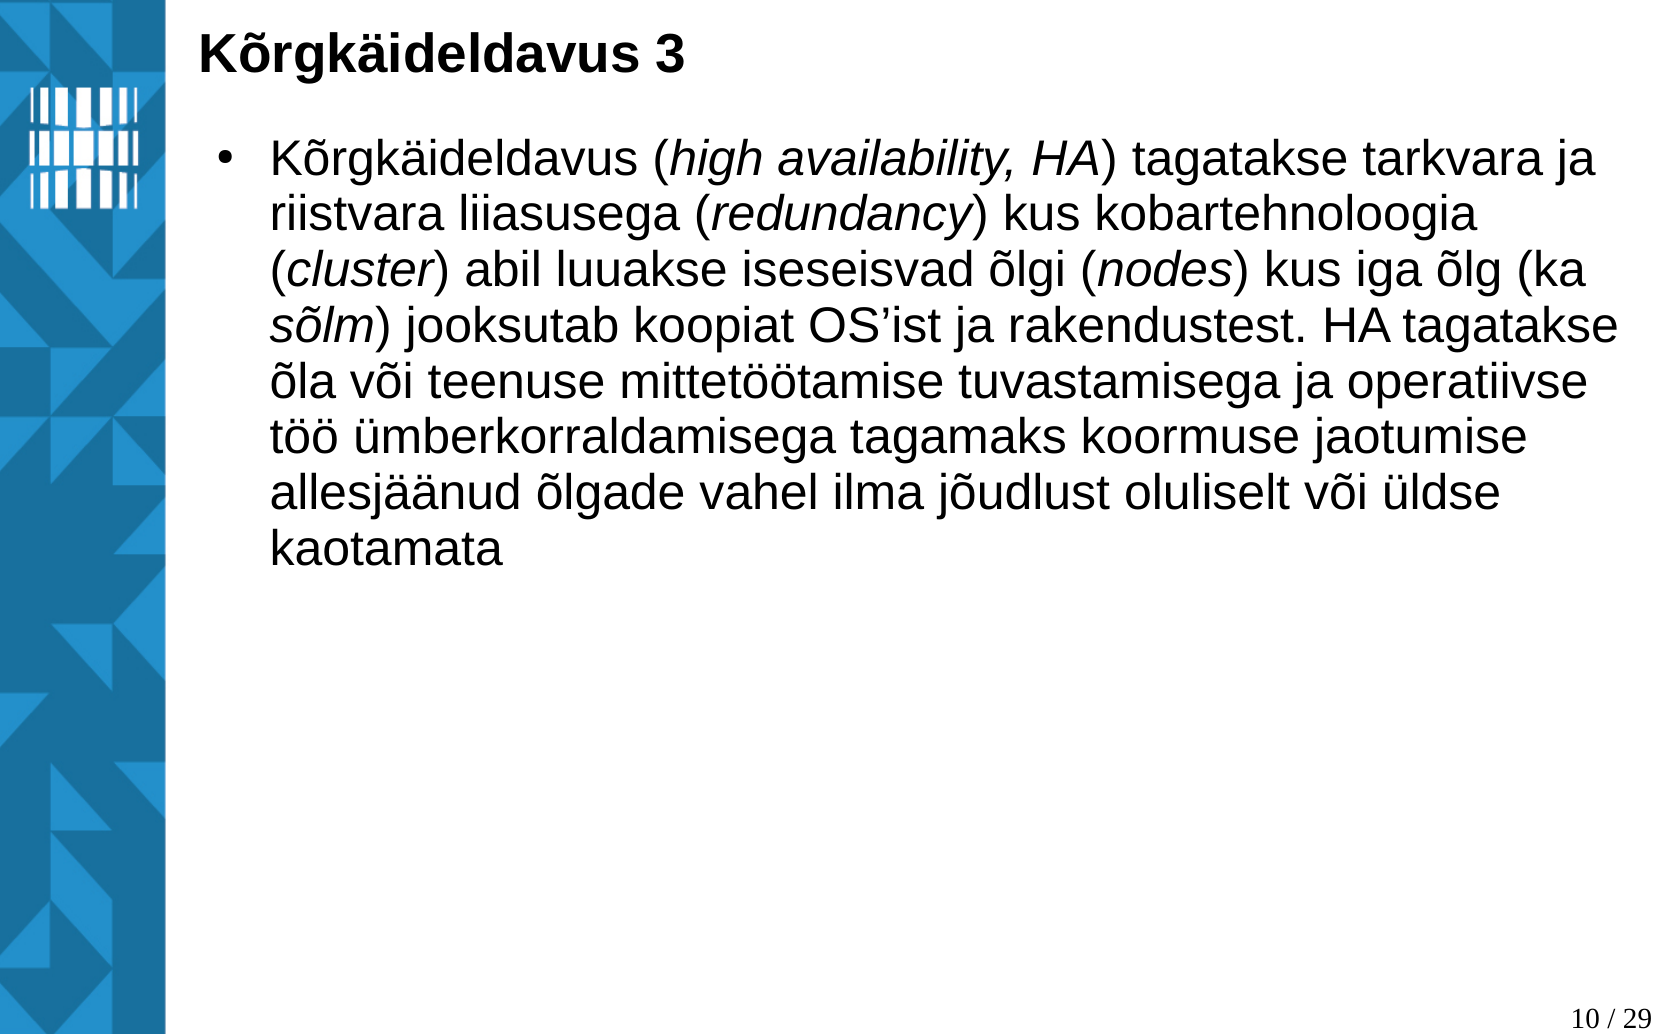

# Kõrgkäideldavus 3
Kõrgkäideldavus (high availability, HA) tagatakse tarkvara ja riistvara liiasusega (redundancy) kus kobartehnoloogia (cluster) abil luuakse iseseisvad õlgi (nodes) kus iga õlg (ka sõlm) jooksutab koopiat OS’ist ja rakendustest. HA tagatakse õla või teenuse mittetöötamise tuvastamisega ja operatiivse töö ümberkorraldamisega tagamaks koormuse jaotumise allesjäänud õlgade vahel ilma jõudlust oluliselt või üldse kaotamata
10